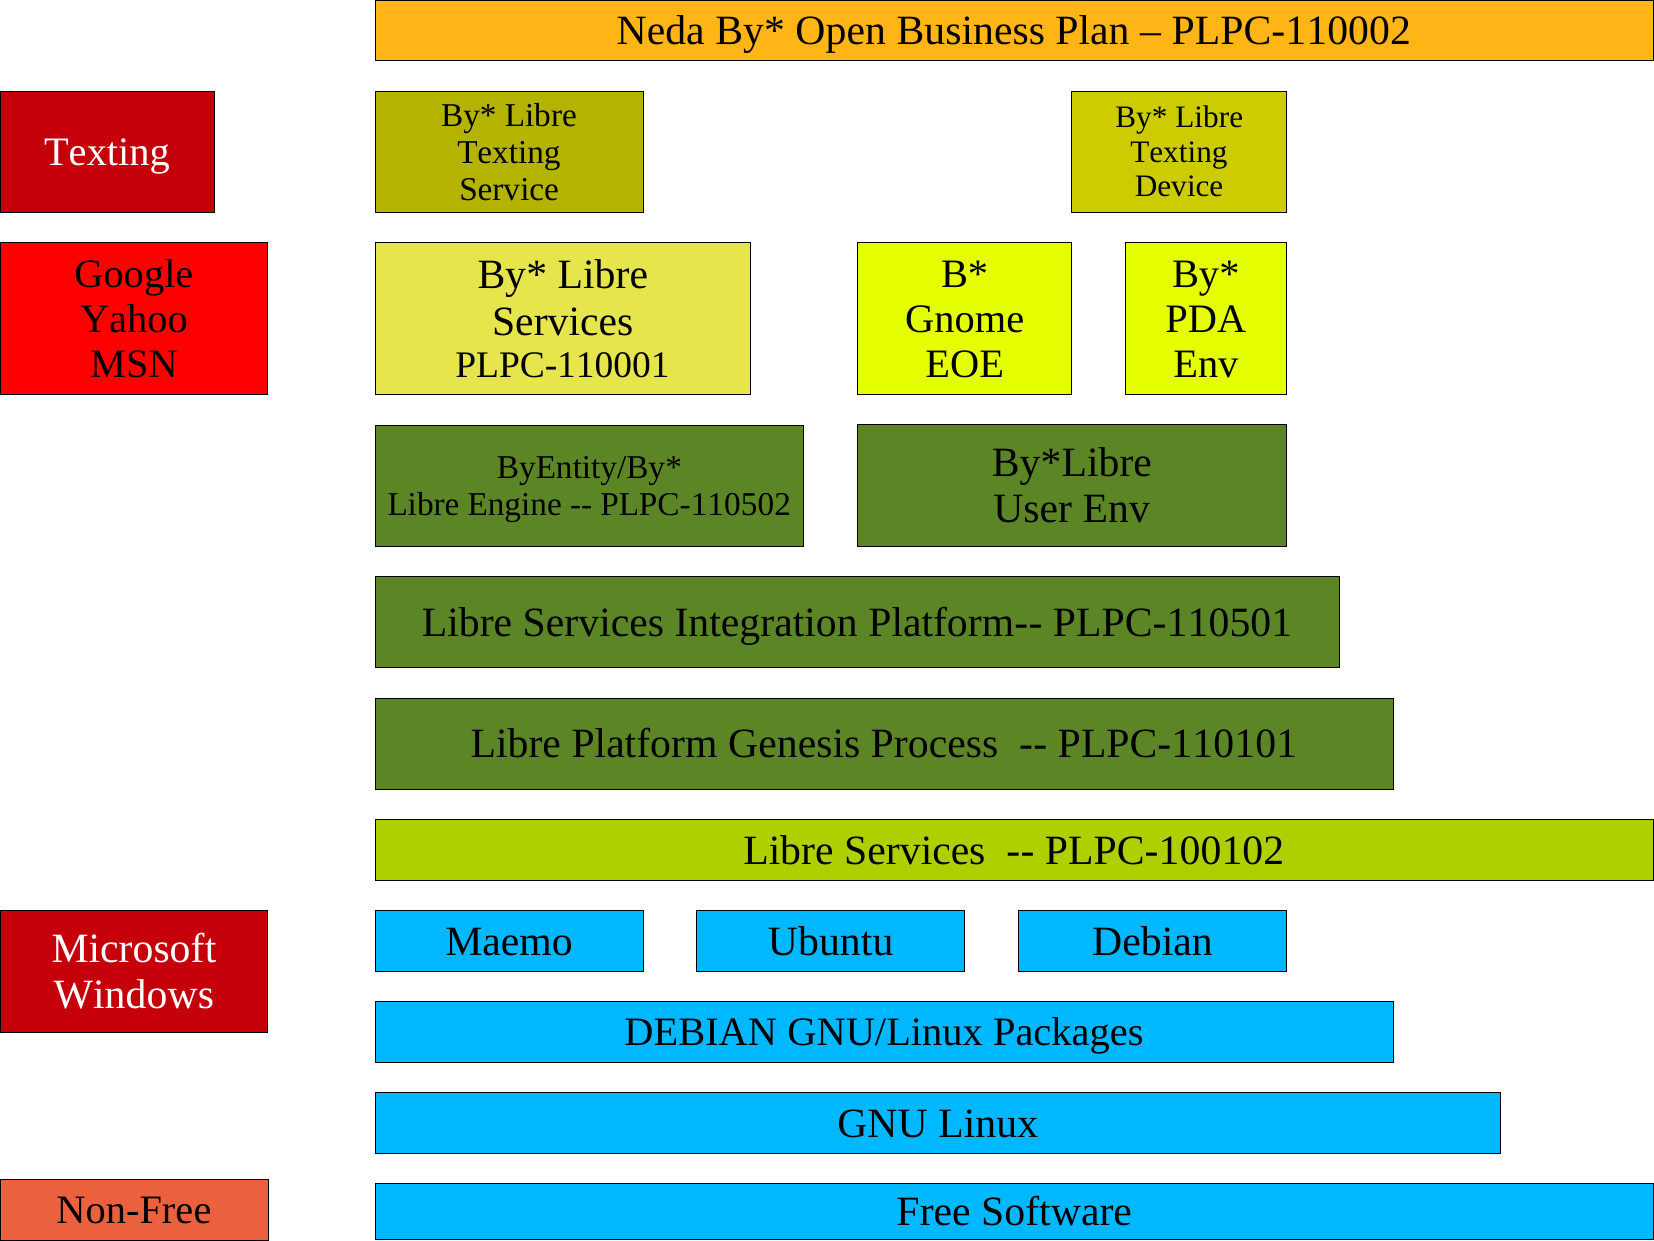

Neda By* Open Business Plan – PLPC-110002
Texting
By* Libre
Texting
Service
By* Libre
Texting
Device
Google
Yahoo
MSN
By* Libre
Services
PLPC-110001
B*
Gnome
EOE
By*
PDA
Env
By*Libre
User Env
ByEntity/By*
Libre Engine -- PLPC-110502
Libre Services Integration Platform-- PLPC-110501
Libre Platform Genesis Process -- PLPC-110101
Libre Services -- PLPC-100102
Microsoft
Windows
Maemo
Ubuntu
Debian
DEBIAN GNU/Linux Packages
GNU Linux
Non-Free
Free Software